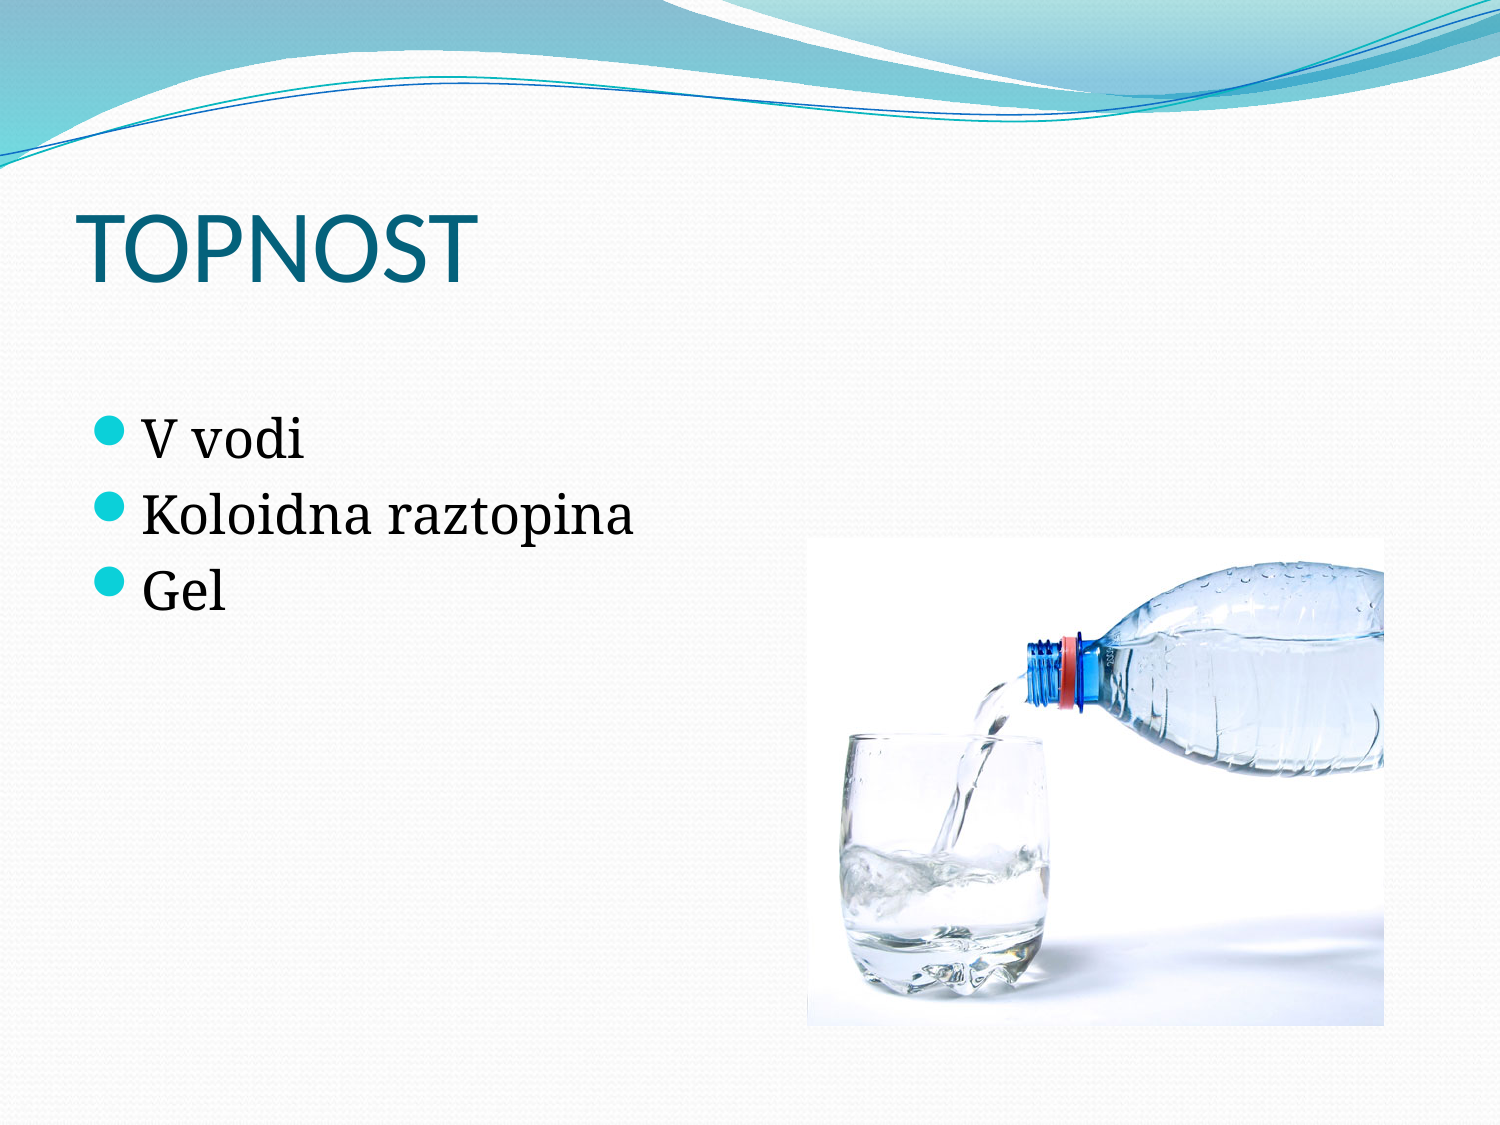

# TOPNOST
V vodi
Koloidna raztopina
Gel